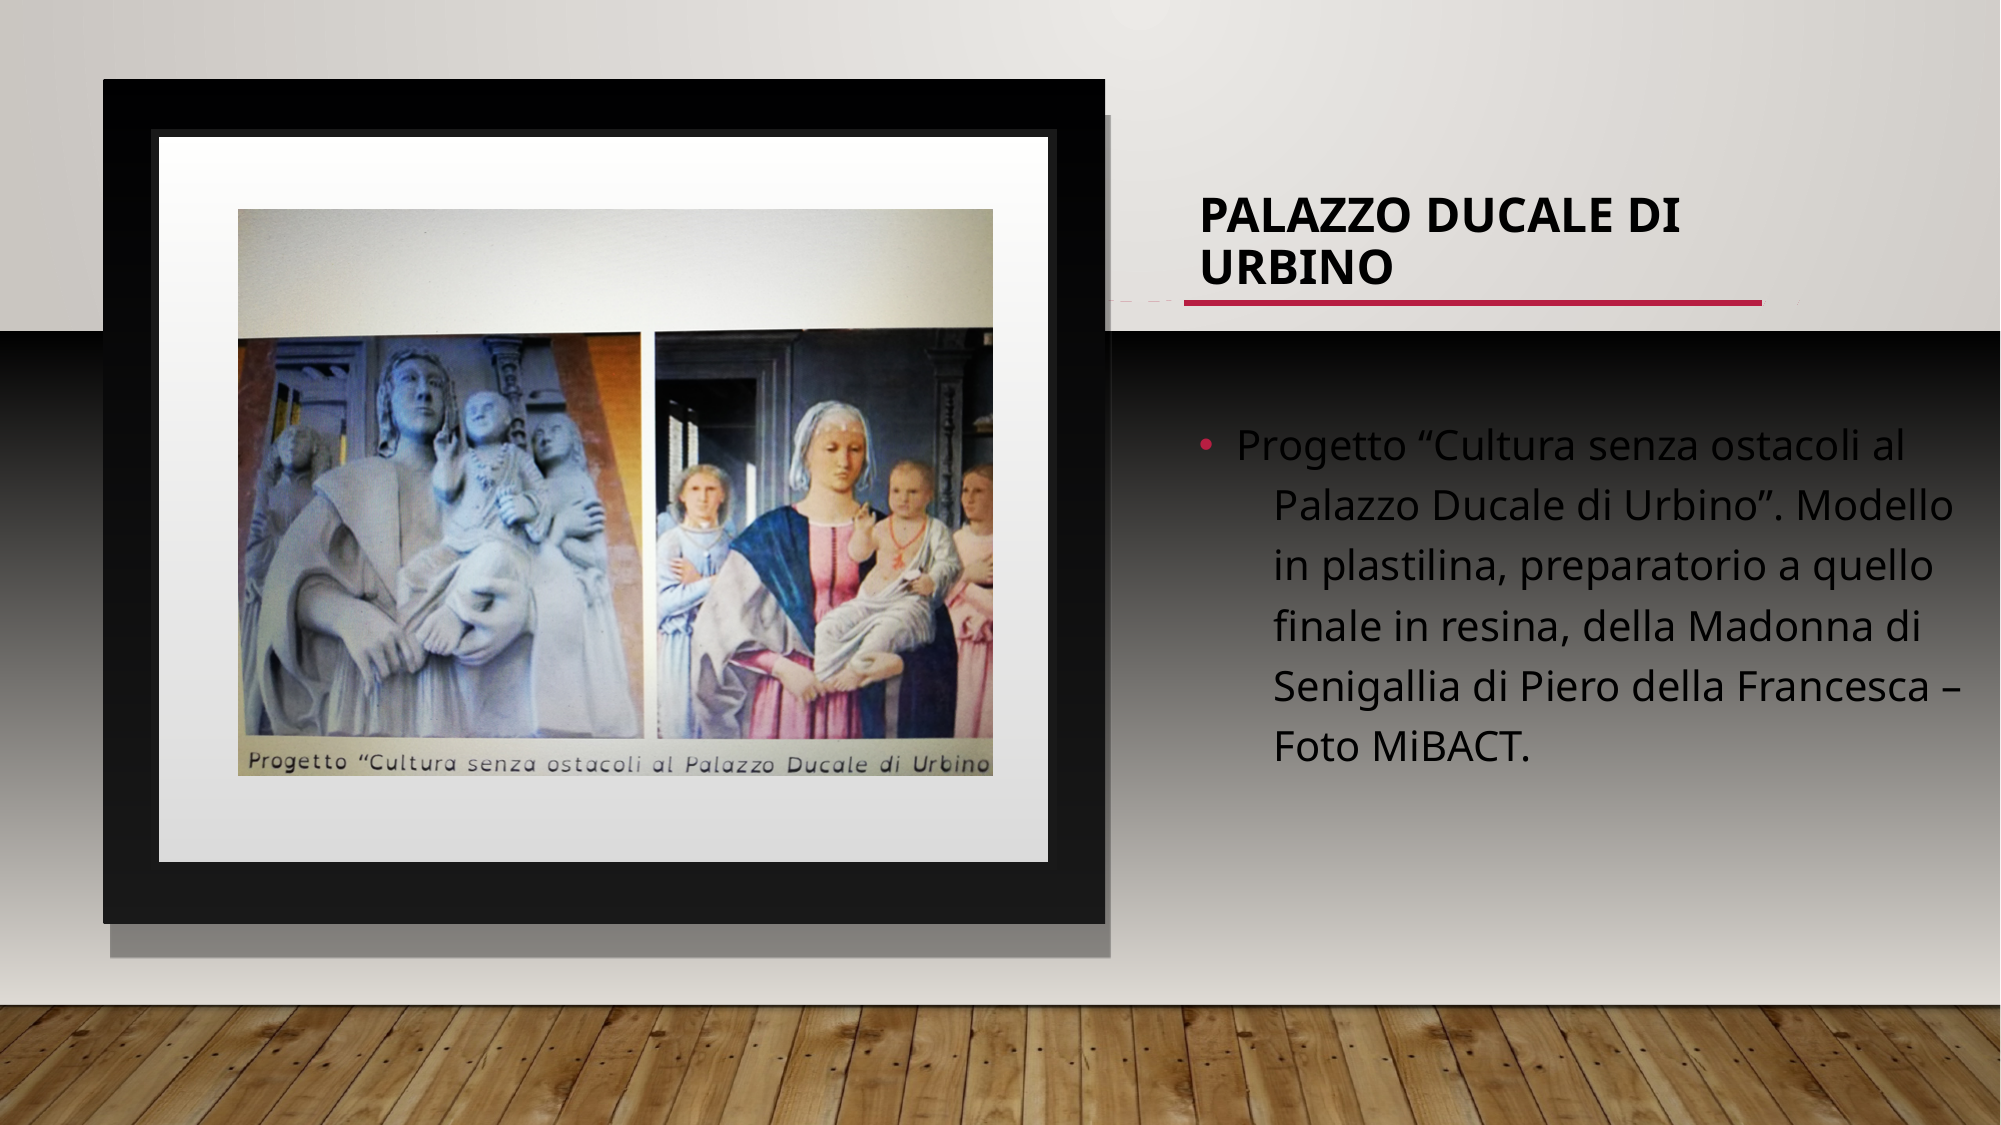

# Palazzo ducale di urbino
Progetto “Cultura senza ostacoli al Palazzo Ducale di Urbino”. Modello in plastilina, preparatorio a quello finale in resina, della Madonna di Senigallia di Piero della Francesca – Foto MiBACT.
c